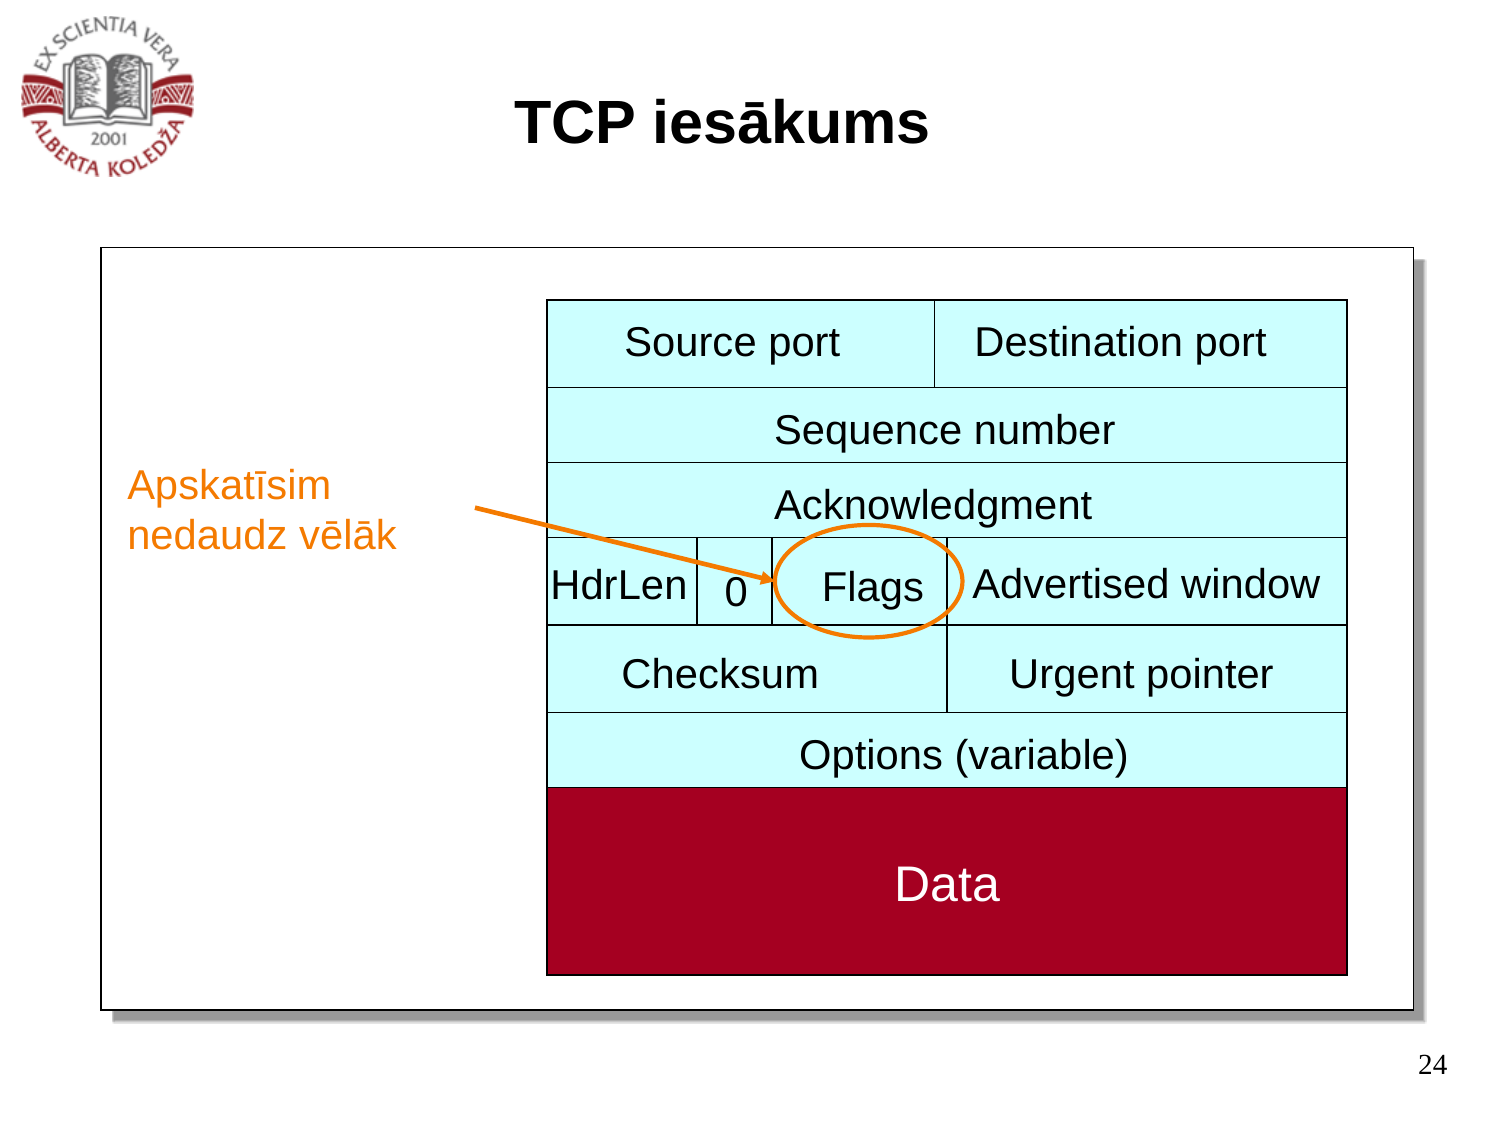

# TCP iesākums
Source port
Destination port
Sequence number
Apskatīsim nedaudz vēlāk
Acknowledgment
Advertised window
HdrLen
Flags
0
Checksum
Urgent pointer
Options (variable)
Data